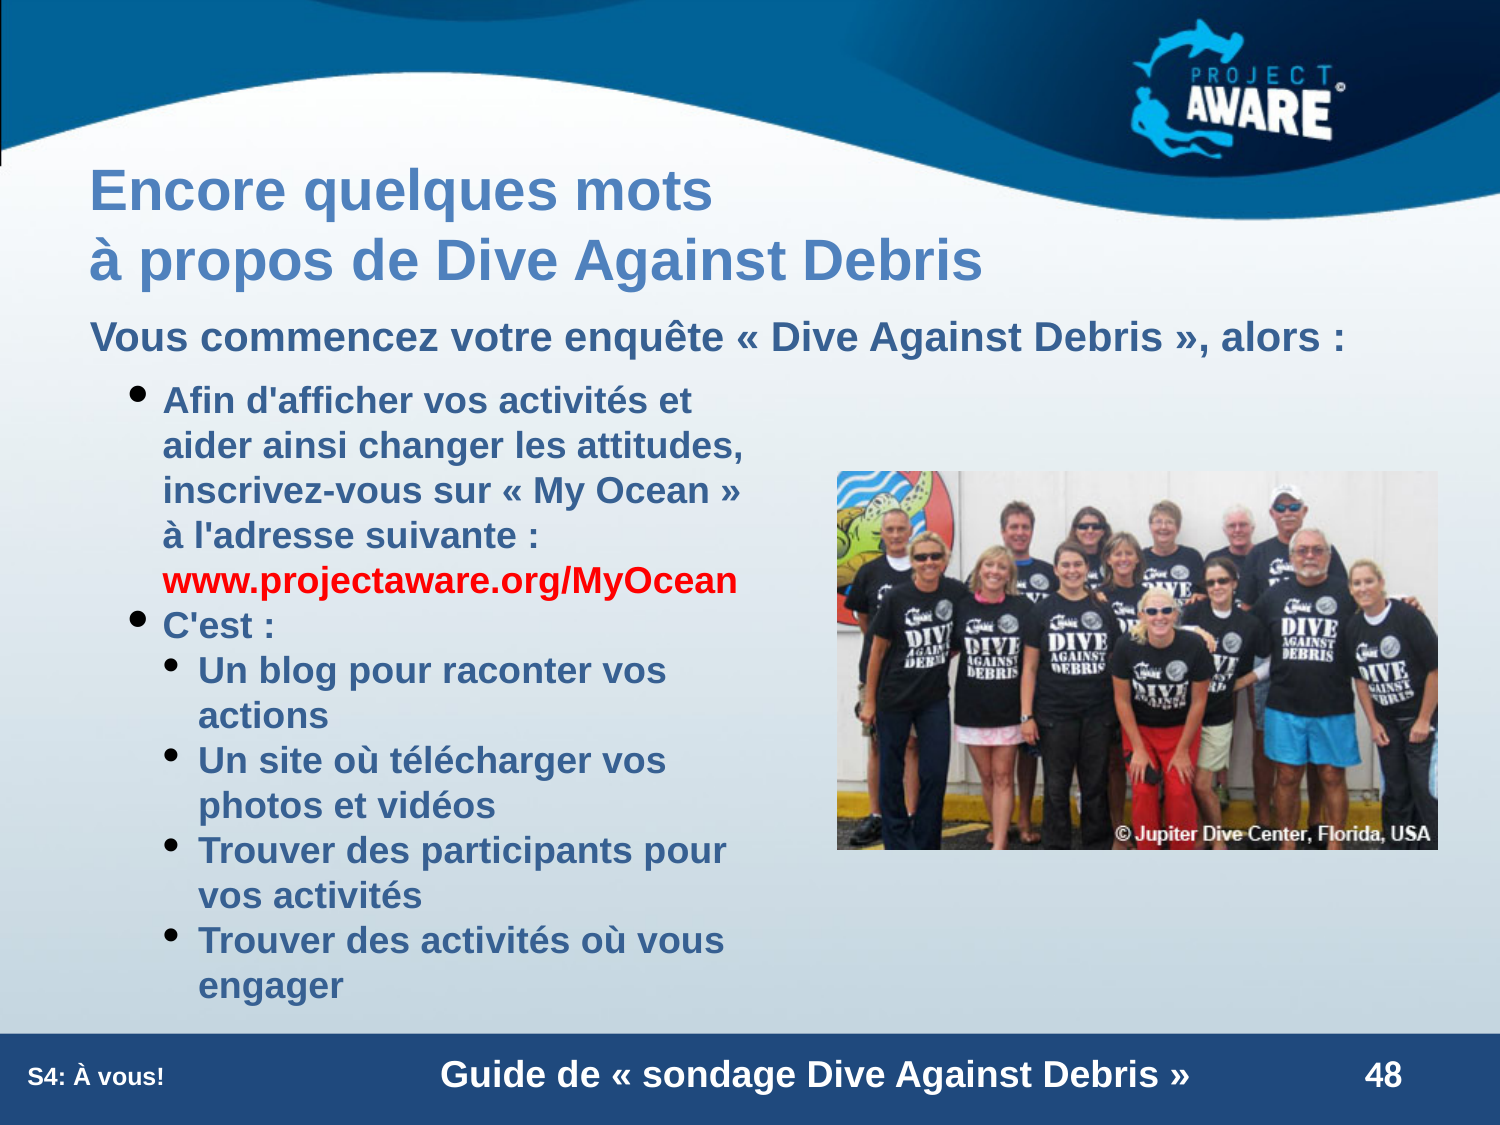

Encore quelques mots
à propos de Dive Against Debris
Vous commencez votre enquête « Dive Against Debris », alors :
Afin d'afficher vos activités et aider ainsi changer les attitudes, inscrivez-vous sur « My Ocean » à l'adresse suivante : www.projectaware.org/MyOcean
C'est :
Un blog pour raconter vos actions
Un site où télécharger vos photos et vidéos
Trouver des participants pour vos activités
Trouver des activités où vous engager
Guide de « sondage Dive Against Debris »
S4: À vous!